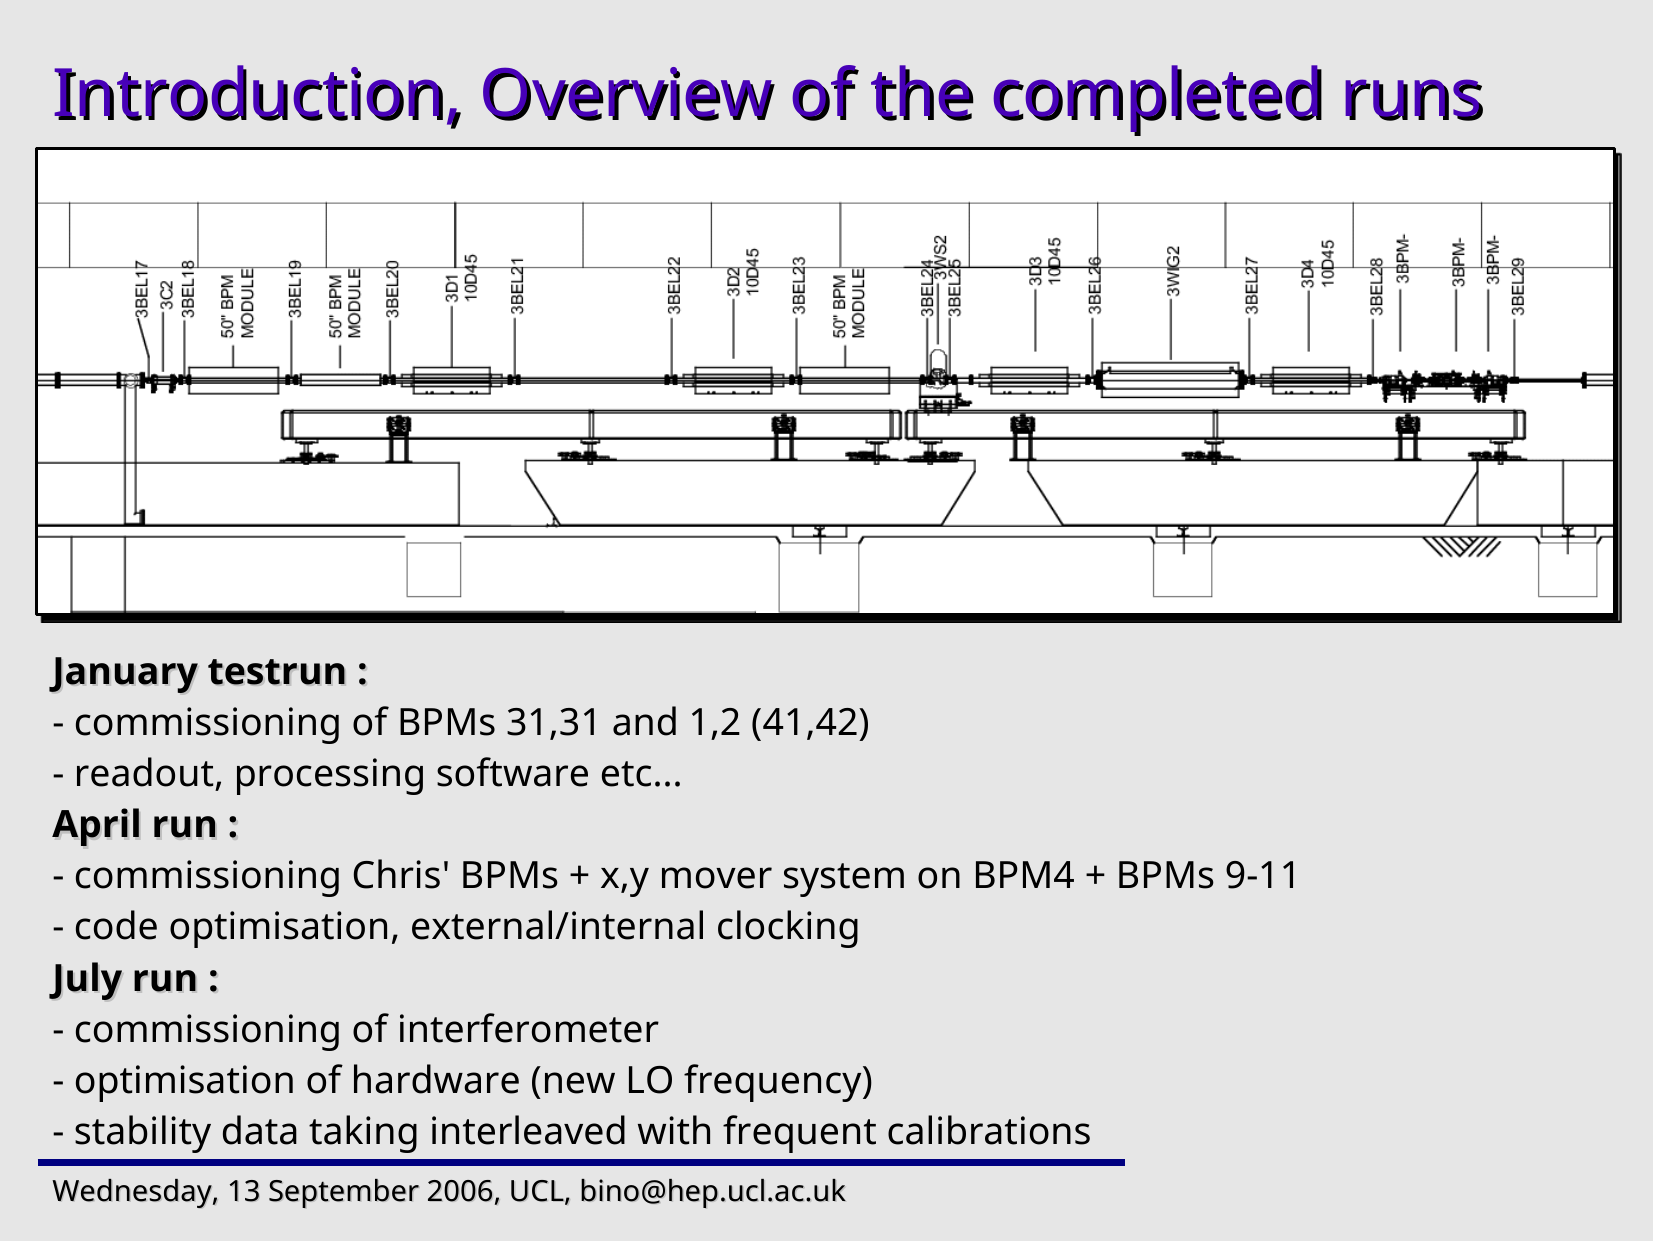

Introduction, Overview of the completed runs
January testrun :
- commissioning of BPMs 31,31 and 1,2 (41,42)
- readout, processing software etc...
April run :
- commissioning Chris' BPMs + x,y mover system on BPM4 + BPMs 9-11
- code optimisation, external/internal clocking
July run :
- commissioning of interferometer
- optimisation of hardware (new LO frequency)
- stability data taking interleaved with frequent calibrations
Wednesday, 13 September 2006, UCL, bino@hep.ucl.ac.uk